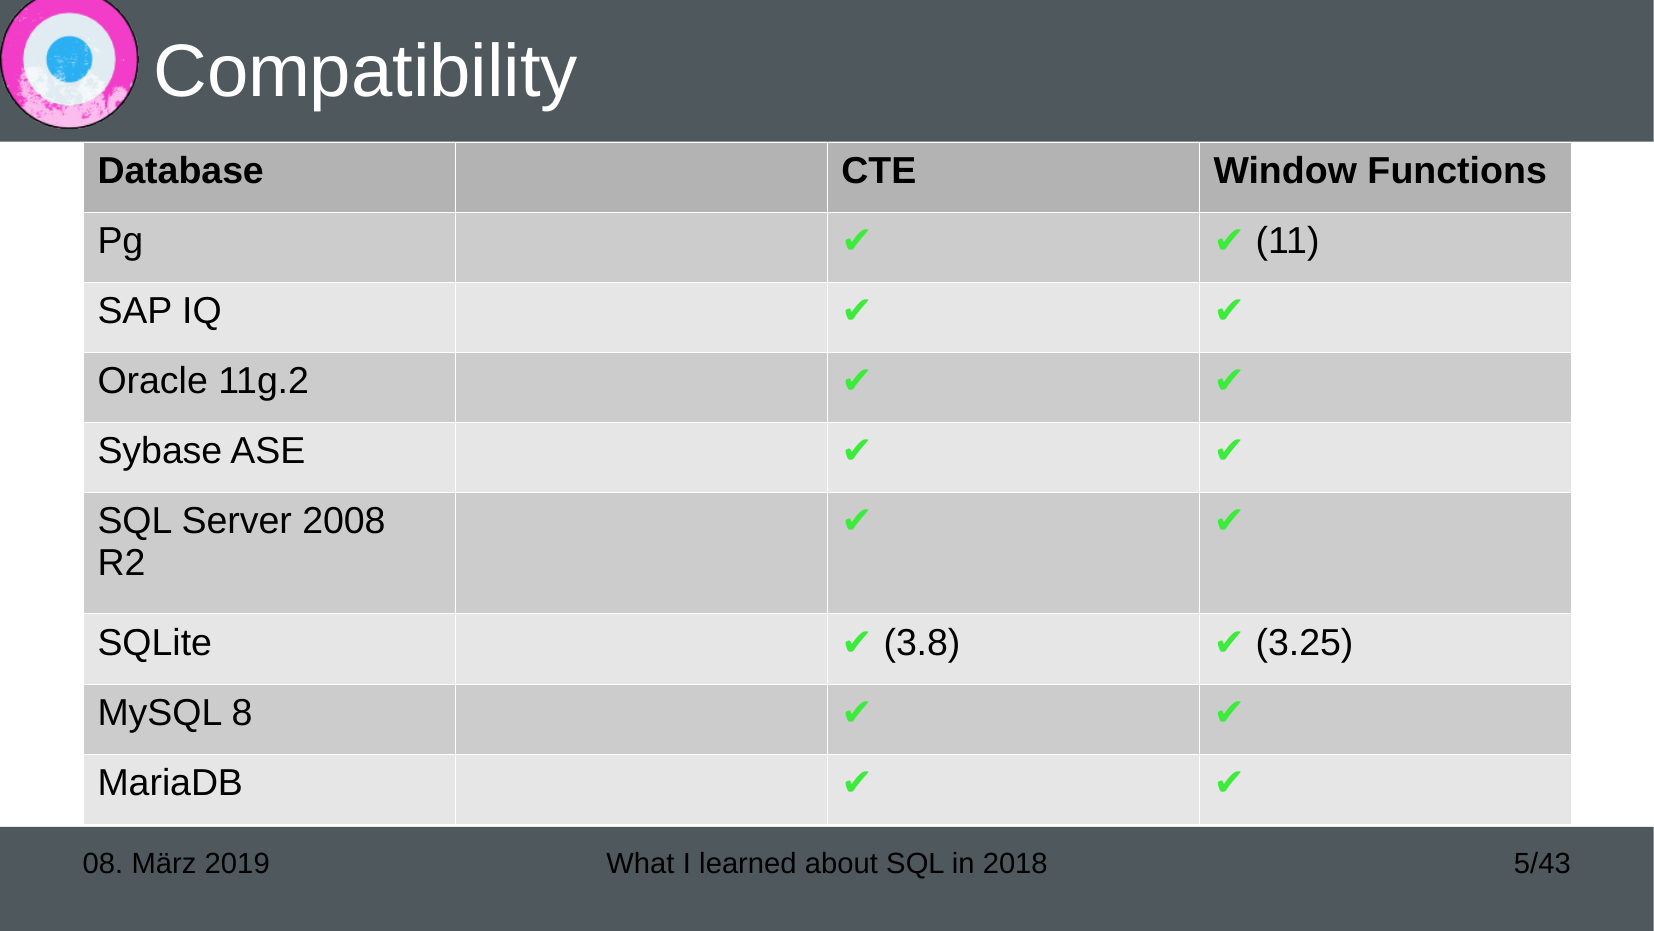

# Compatibility
| Database | | CTE | Window Functions |
| --- | --- | --- | --- |
| Pg | | ✔ | ✔ (11) |
| SAP IQ | | ✔ | ✔ |
| Oracle 11g.2 | | ✔ | ✔ |
| Sybase ASE | | ✔ | ✔ |
| SQL Server 2008 R2 | | ✔ | ✔ |
| SQLite | | ✔ (3.8) | ✔ (3.25) |
| MySQL 8 | | ✔ | ✔ |
| MariaDB | | ✔ | ✔ |
08. März 2019
5